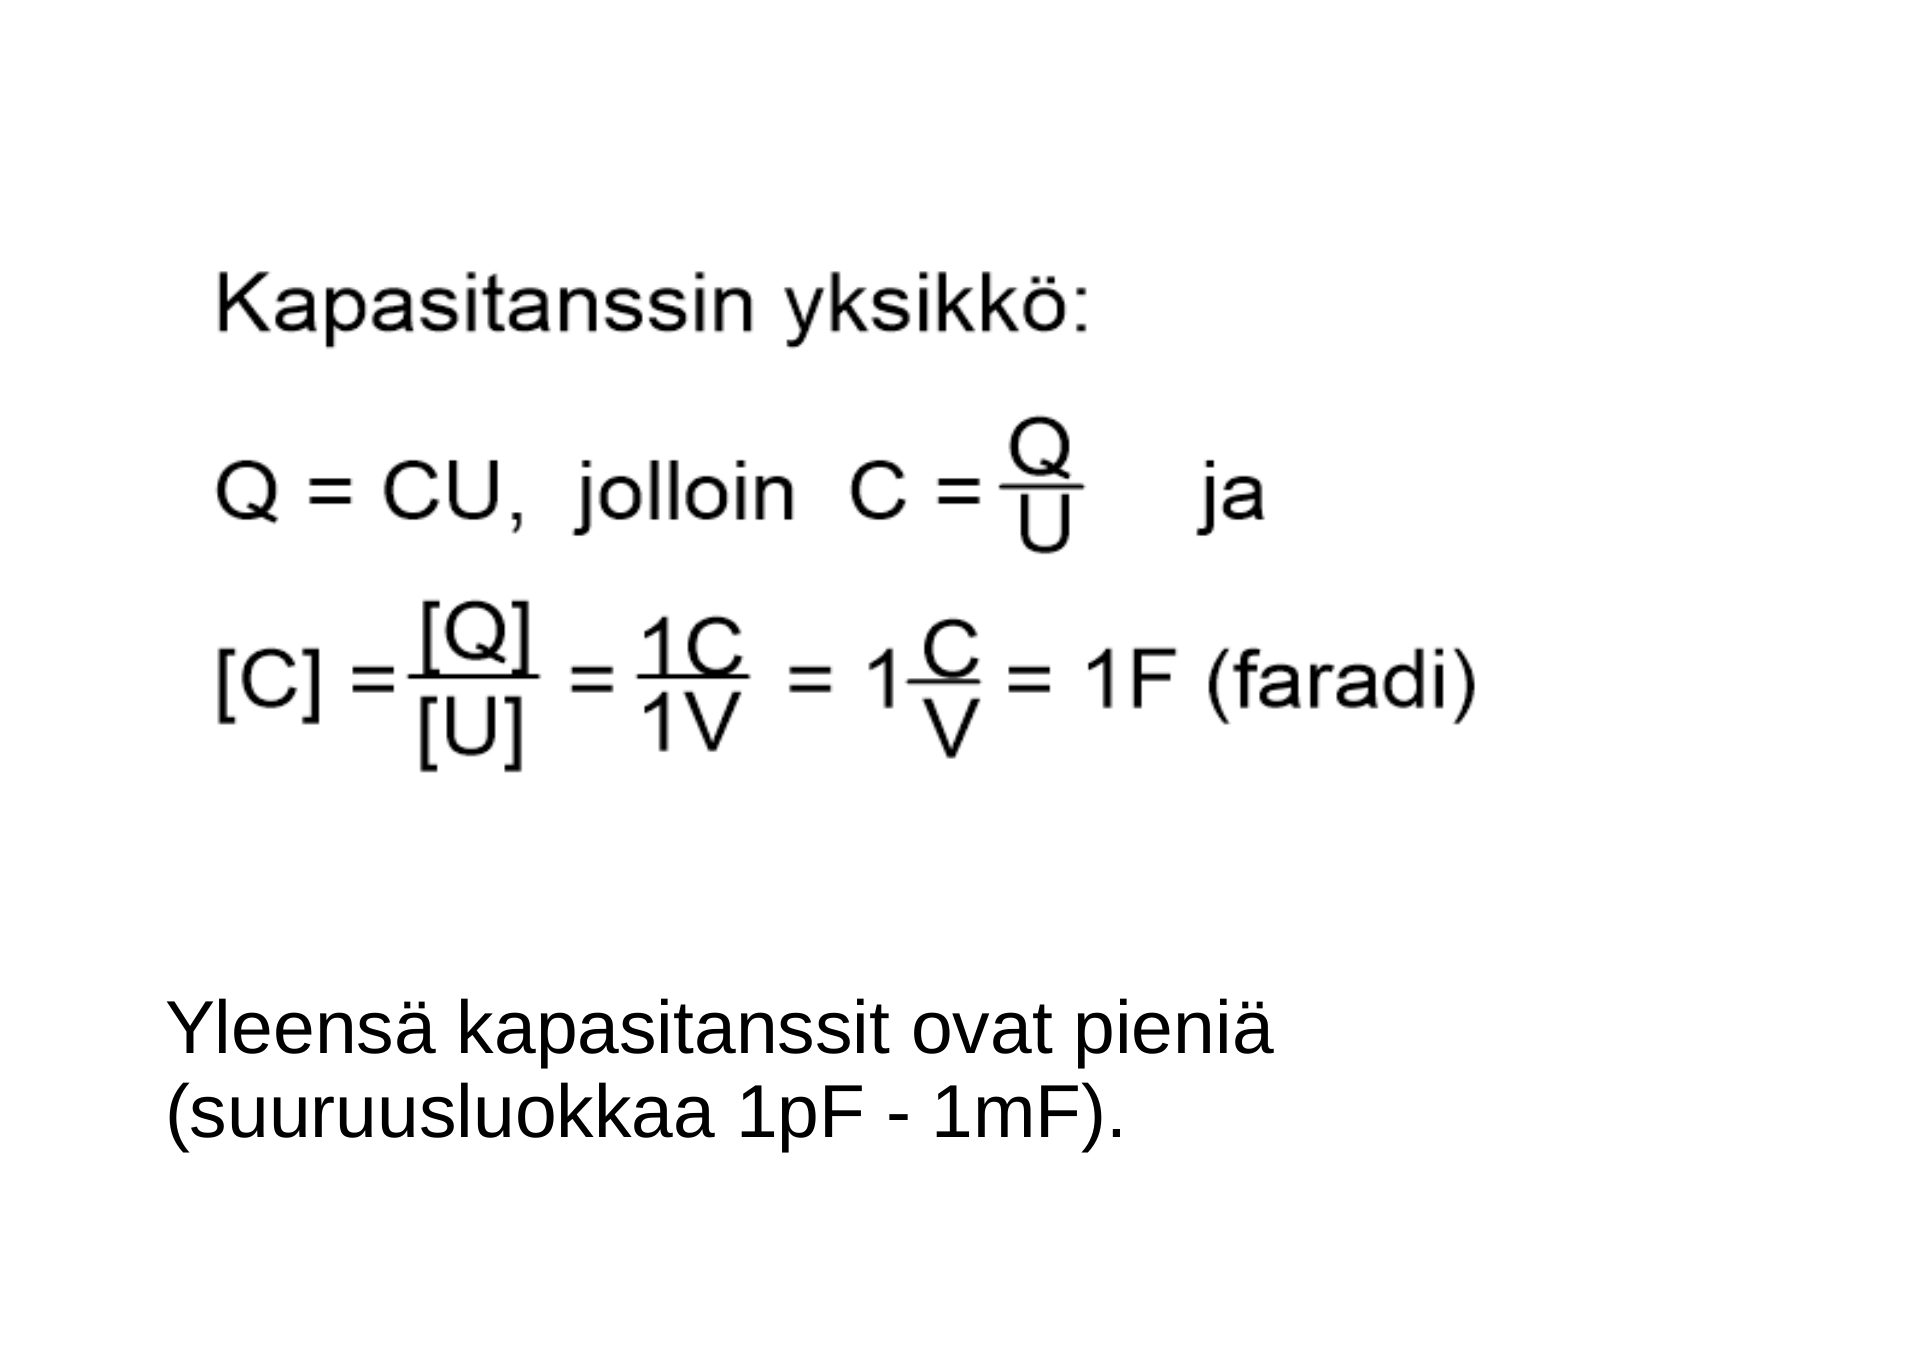

Yleensä kapasitanssit ovat pieniä (suuruusluokkaa 1pF - 1mF).